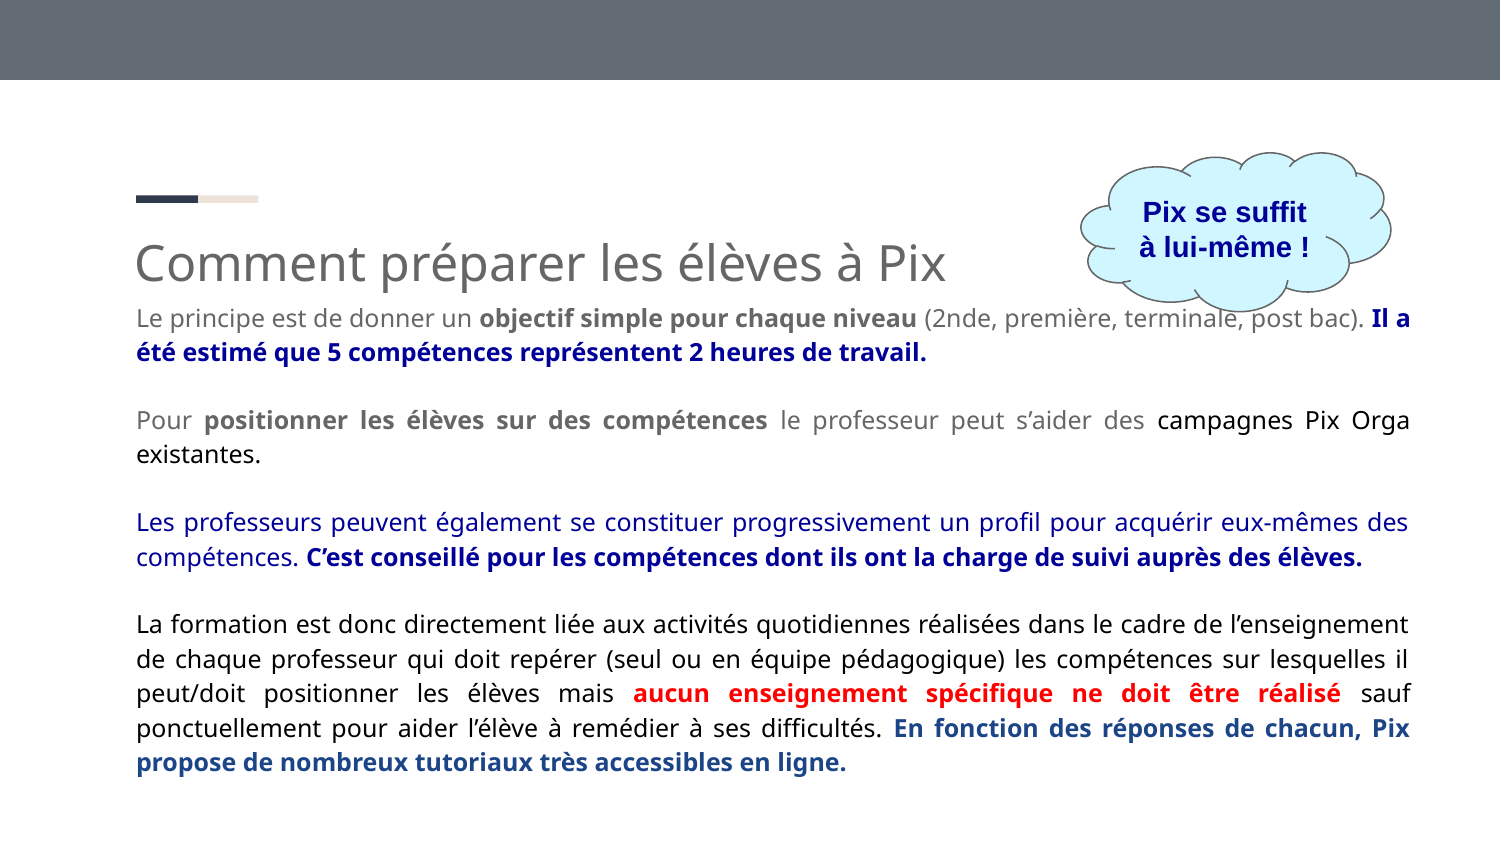

Pix se suffit à lui-même !
# Comment préparer les élèves à Pix
Le principe est de donner un objectif simple pour chaque niveau (2nde, première, terminale, post bac). Il a été estimé que 5 compétences représentent 2 heures de travail.
Pour positionner les élèves sur des compétences le professeur peut s’aider des campagnes Pix Orga existantes.
Les professeurs peuvent également se constituer progressivement un profil pour acquérir eux-mêmes des compétences. C’est conseillé pour les compétences dont ils ont la charge de suivi auprès des élèves.
La formation est donc directement liée aux activités quotidiennes réalisées dans le cadre de l’enseignement de chaque professeur qui doit repérer (seul ou en équipe pédagogique) les compétences sur lesquelles il peut/doit positionner les élèves mais aucun enseignement spécifique ne doit être réalisé sauf ponctuellement pour aider l’élève à remédier à ses difficultés. En fonction des réponses de chacun, Pix propose de nombreux tutoriaux très accessibles en ligne.